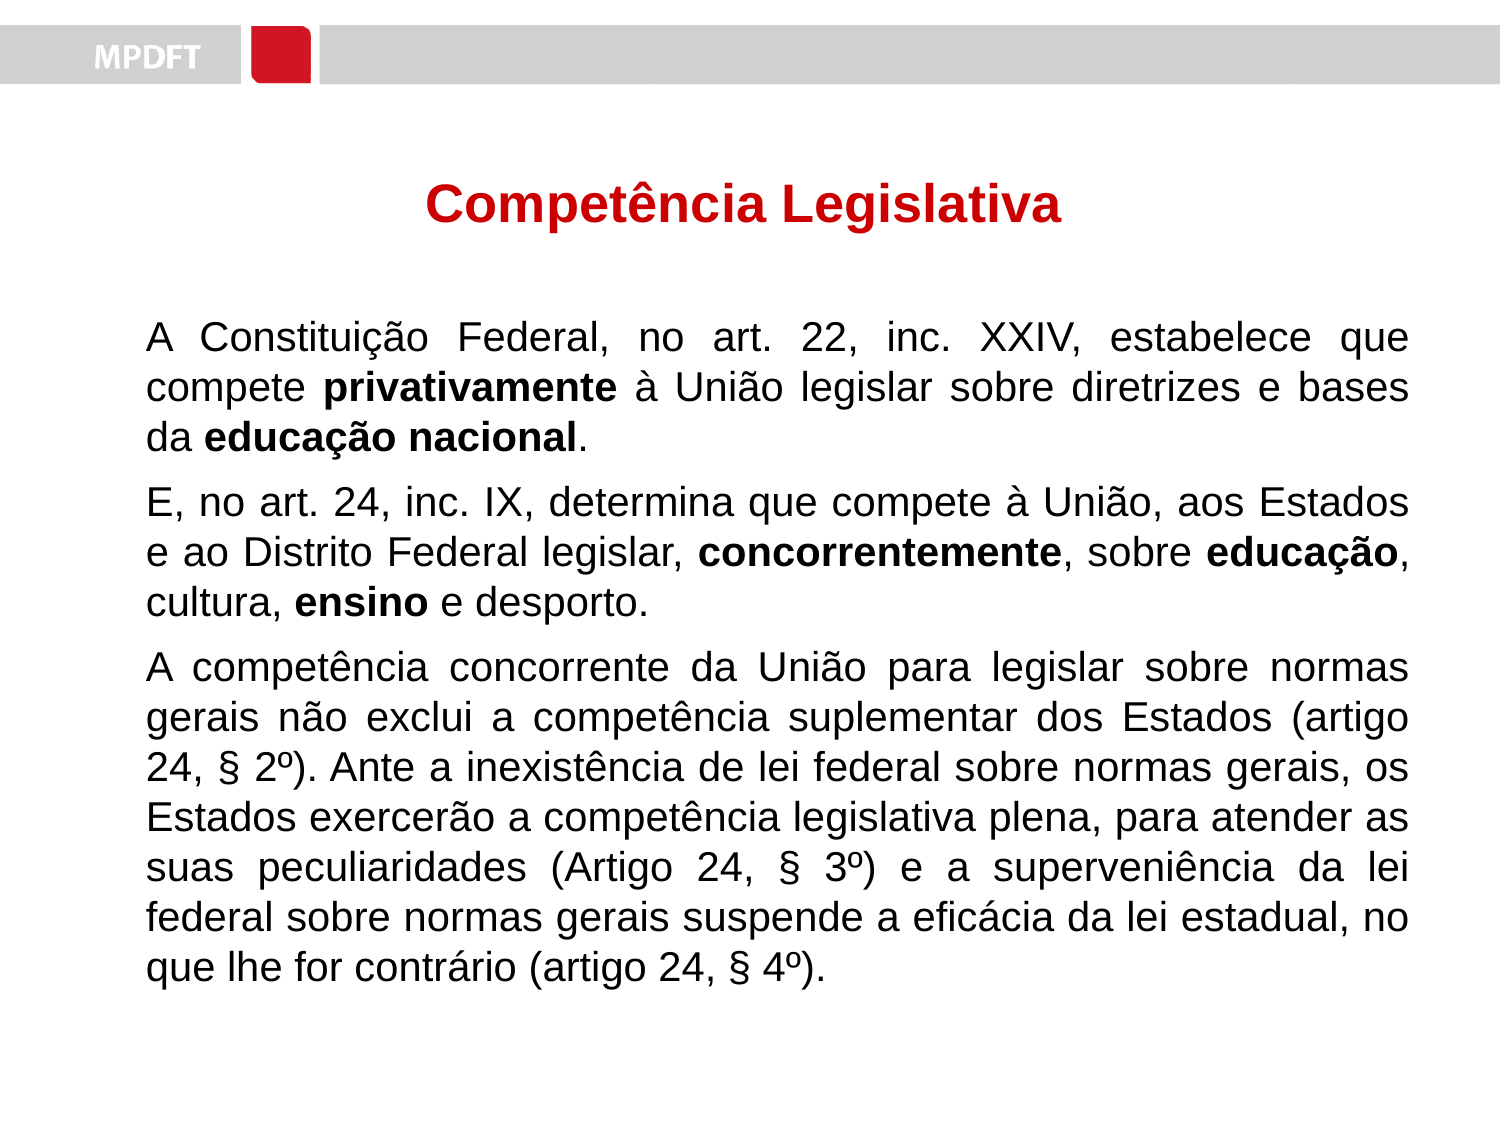

Competência Legislativa
A Constituição Federal, no art. 22, inc. XXIV, estabelece que compete privativamente à União legislar sobre diretrizes e bases da educação nacional.
E, no art. 24, inc. IX, determina que compete à União, aos Estados e ao Distrito Federal legislar, concorrentemente, sobre educação, cultura, ensino e desporto.
A competência concorrente da União para legislar sobre normas gerais não exclui a competência suplementar dos Estados (artigo 24, § 2º). Ante a inexistência de lei federal sobre normas gerais, os Estados exercerão a competência legislativa plena, para atender as suas peculiaridades (Artigo 24, § 3º) e a superveniência da lei federal sobre normas gerais suspende a eficácia da lei estadual, no que lhe for contrário (artigo 24, § 4º).